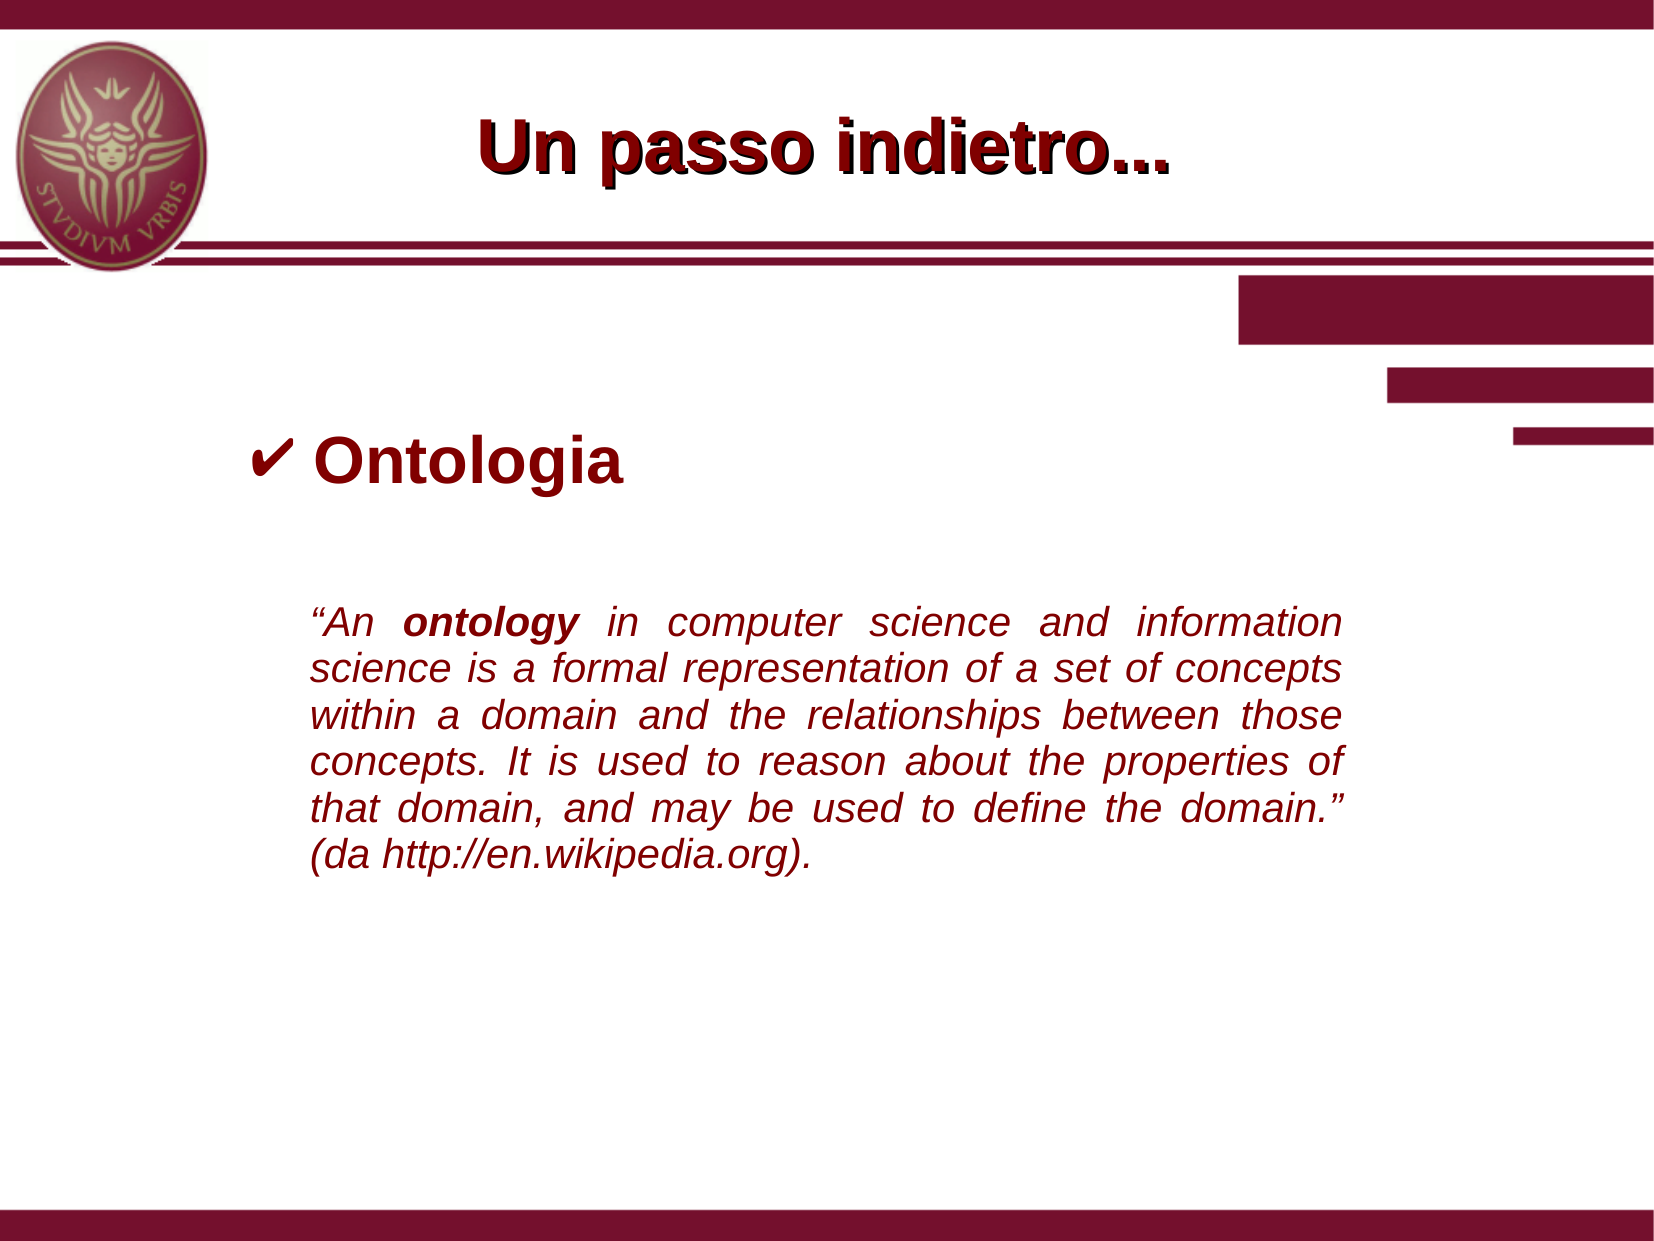

Un passo indietro...
 Ontologia
“An ontology in computer science and information science is a formal representation of a set of concepts within a domain and the relationships between those concepts. It is used to reason about the properties of that domain, and may be used to define the domain.” (da http://en.wikipedia.org).